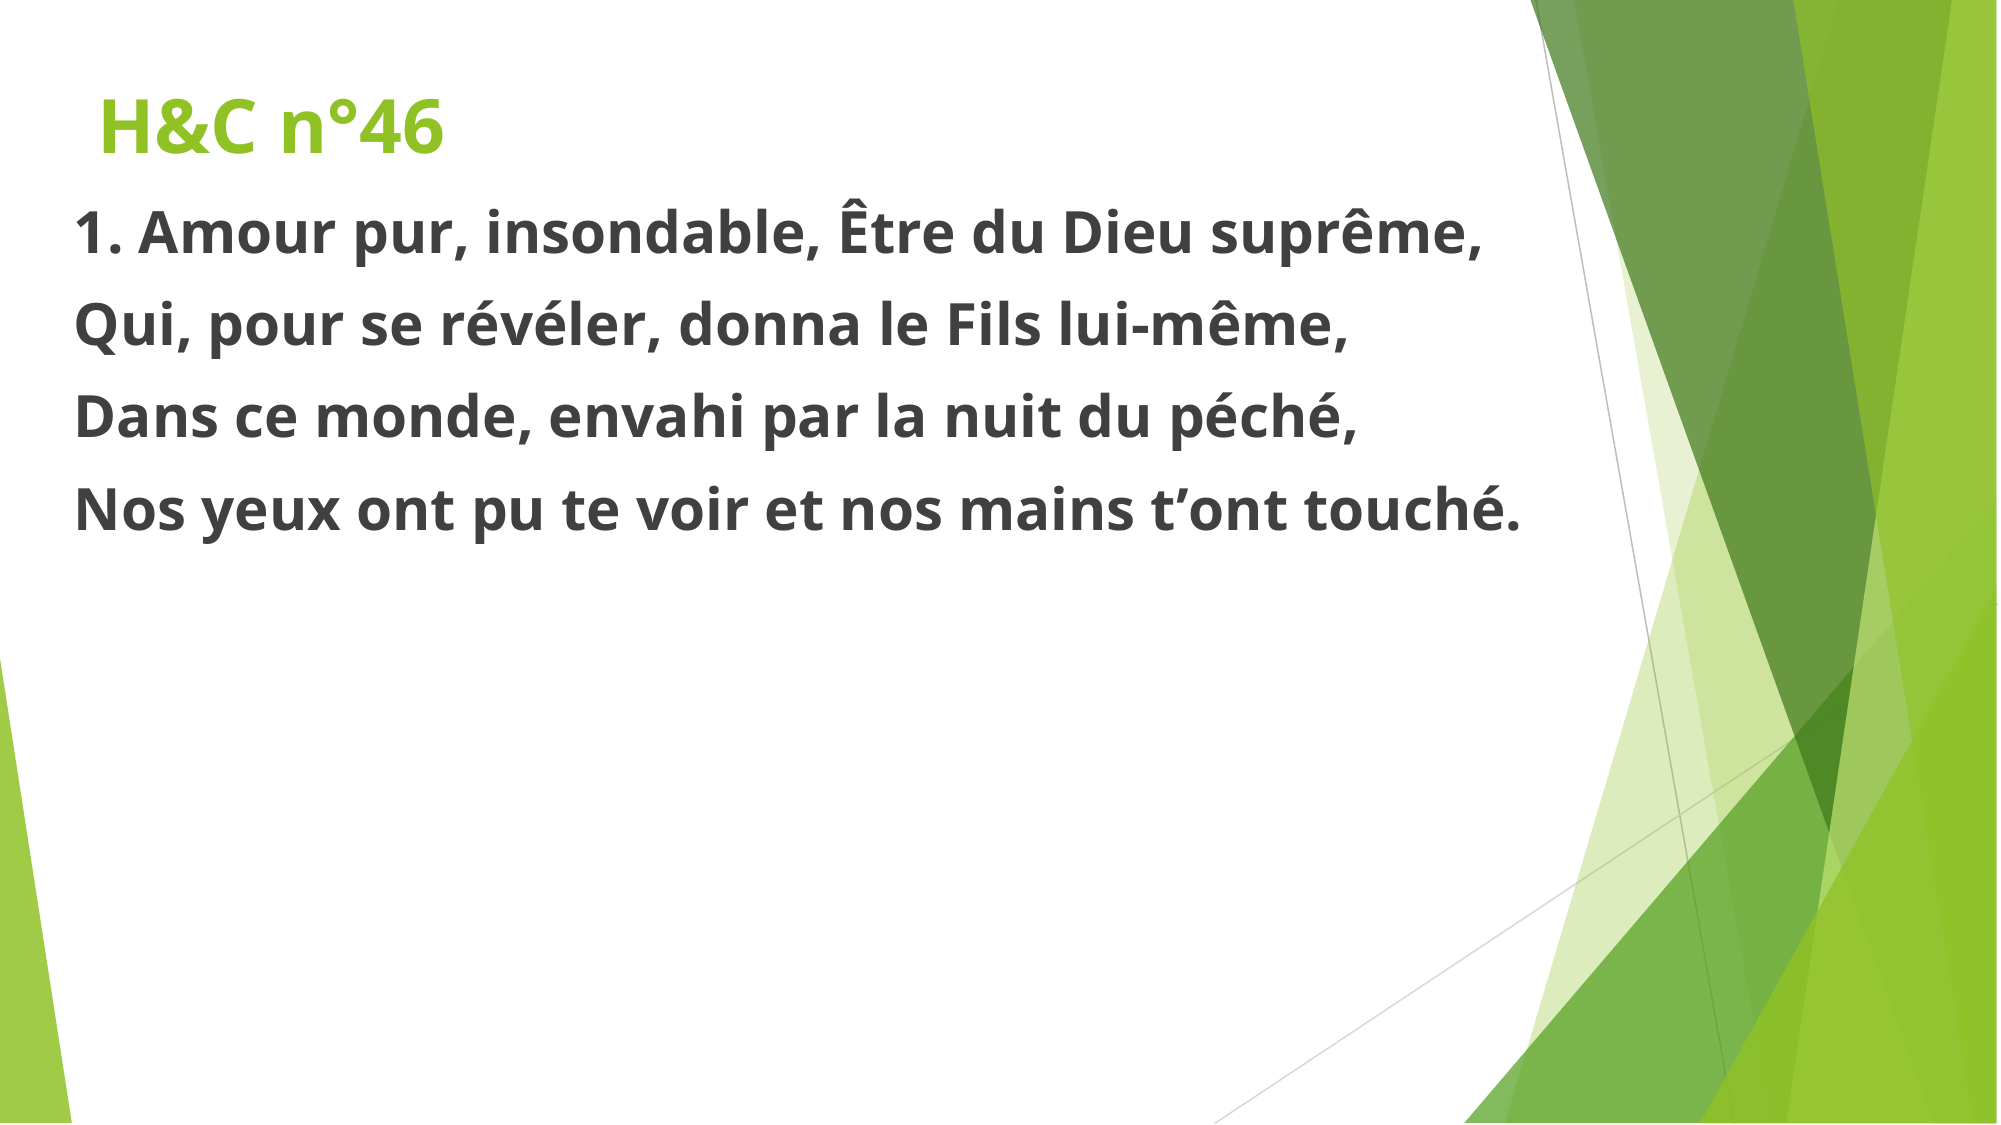

H&C n°46
1. Amour pur, insondable, Être du Dieu suprême,
Qui, pour se révéler, donna le Fils lui-même,
Dans ce monde, envahi par la nuit du péché,
Nos yeux ont pu te voir et nos mains t’ont touché.